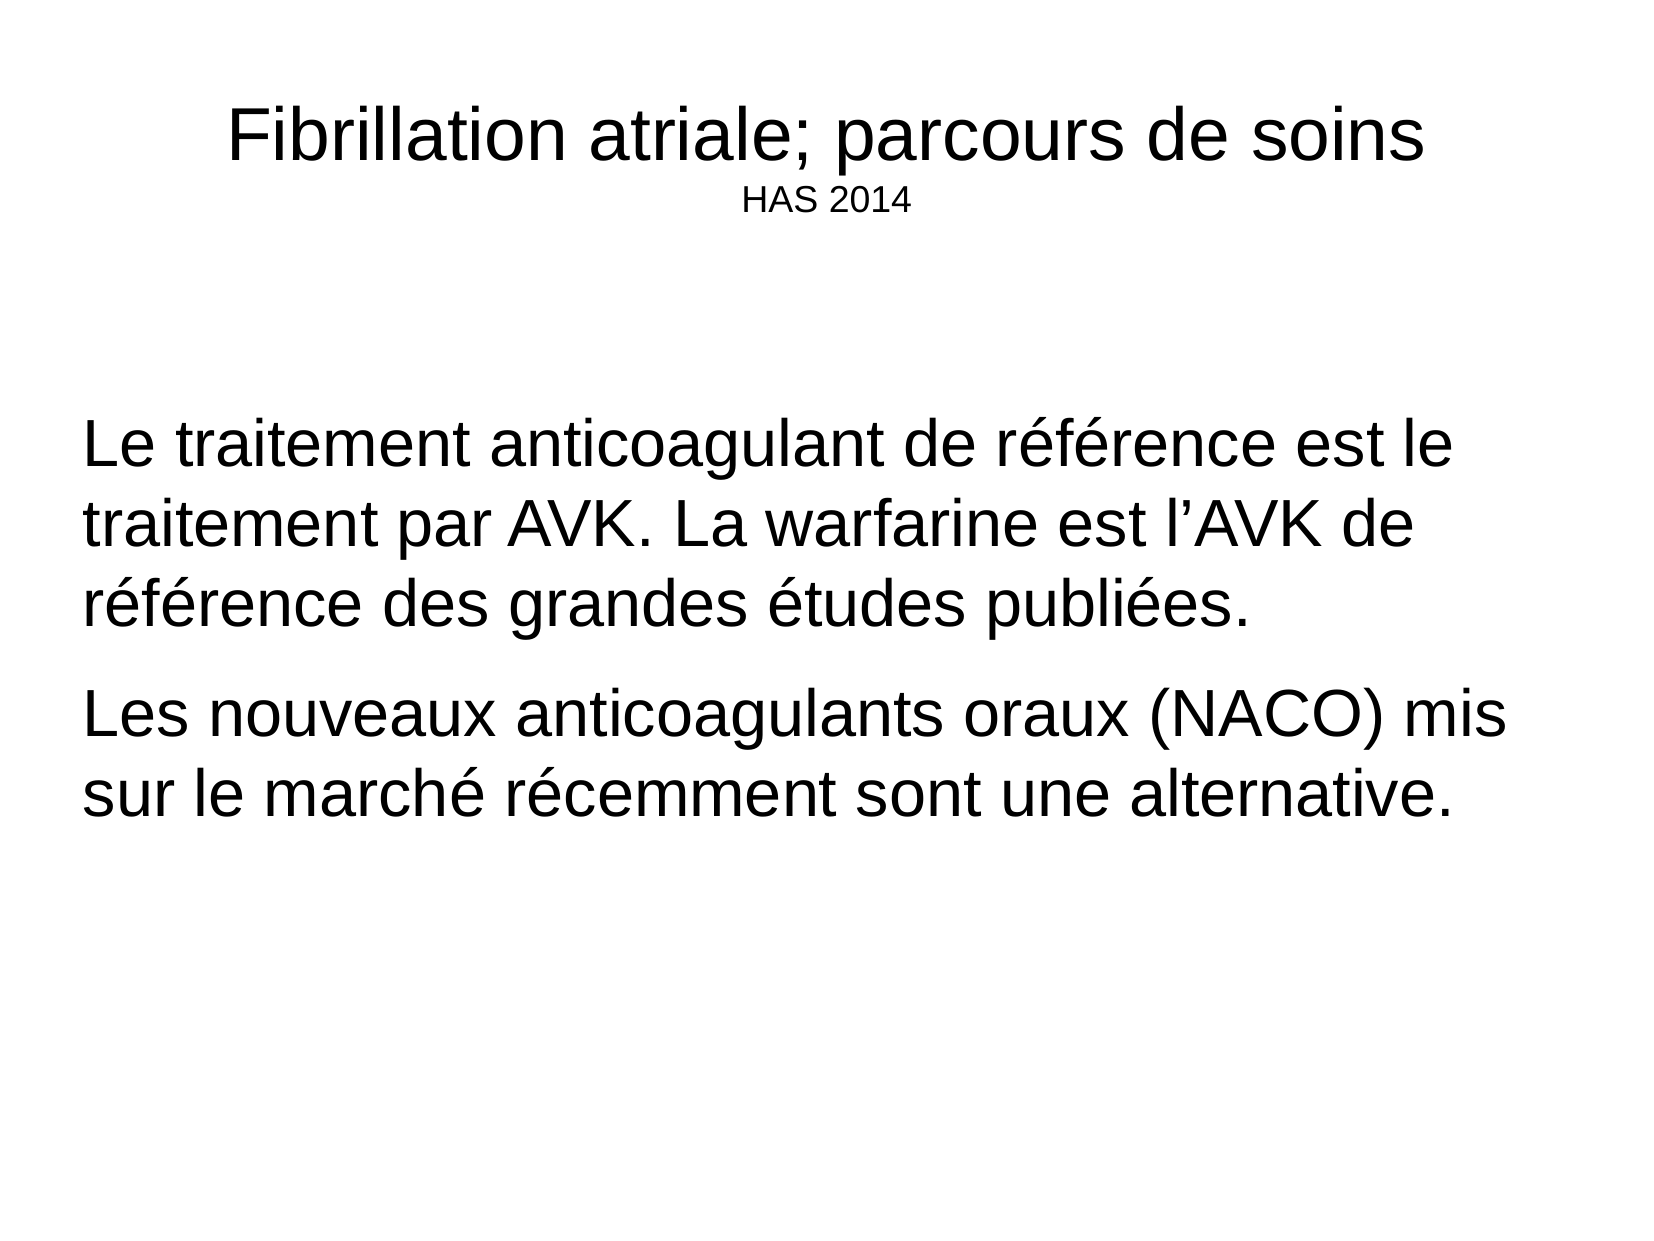

# Fibrillation atriale; parcours de soins HAS 2014
Le traitement anticoagulant de référence est le traitement par AVK. La warfarine est l’AVK de référence des grandes études publiées.
Les nouveaux anticoagulants oraux (NACO) mis sur le marché récemment sont une alternative.